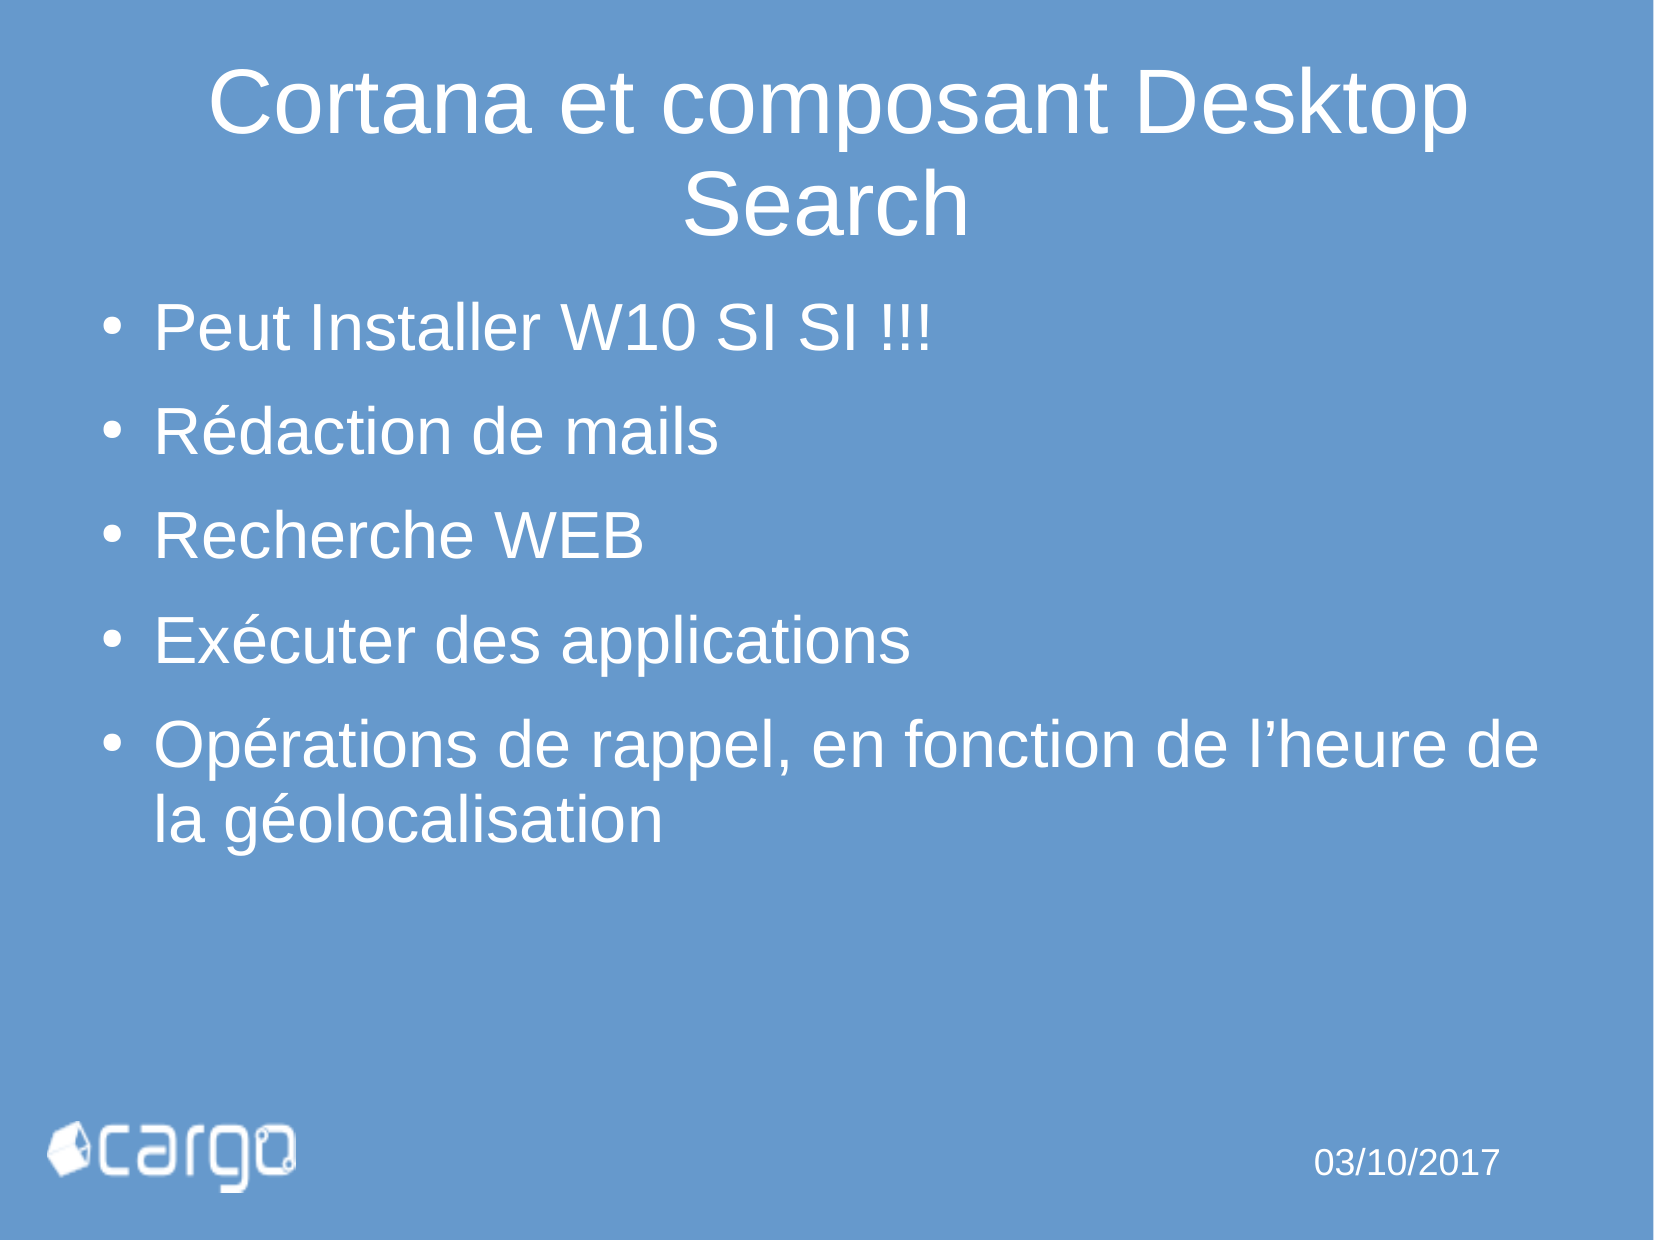

# Cortana et composant Desktop Search
Peut Installer W10 SI SI !!!
Rédaction de mails
Recherche WEB
Exécuter des applications
Opérations de rappel, en fonction de l’heure de la géolocalisation
03/10/2017